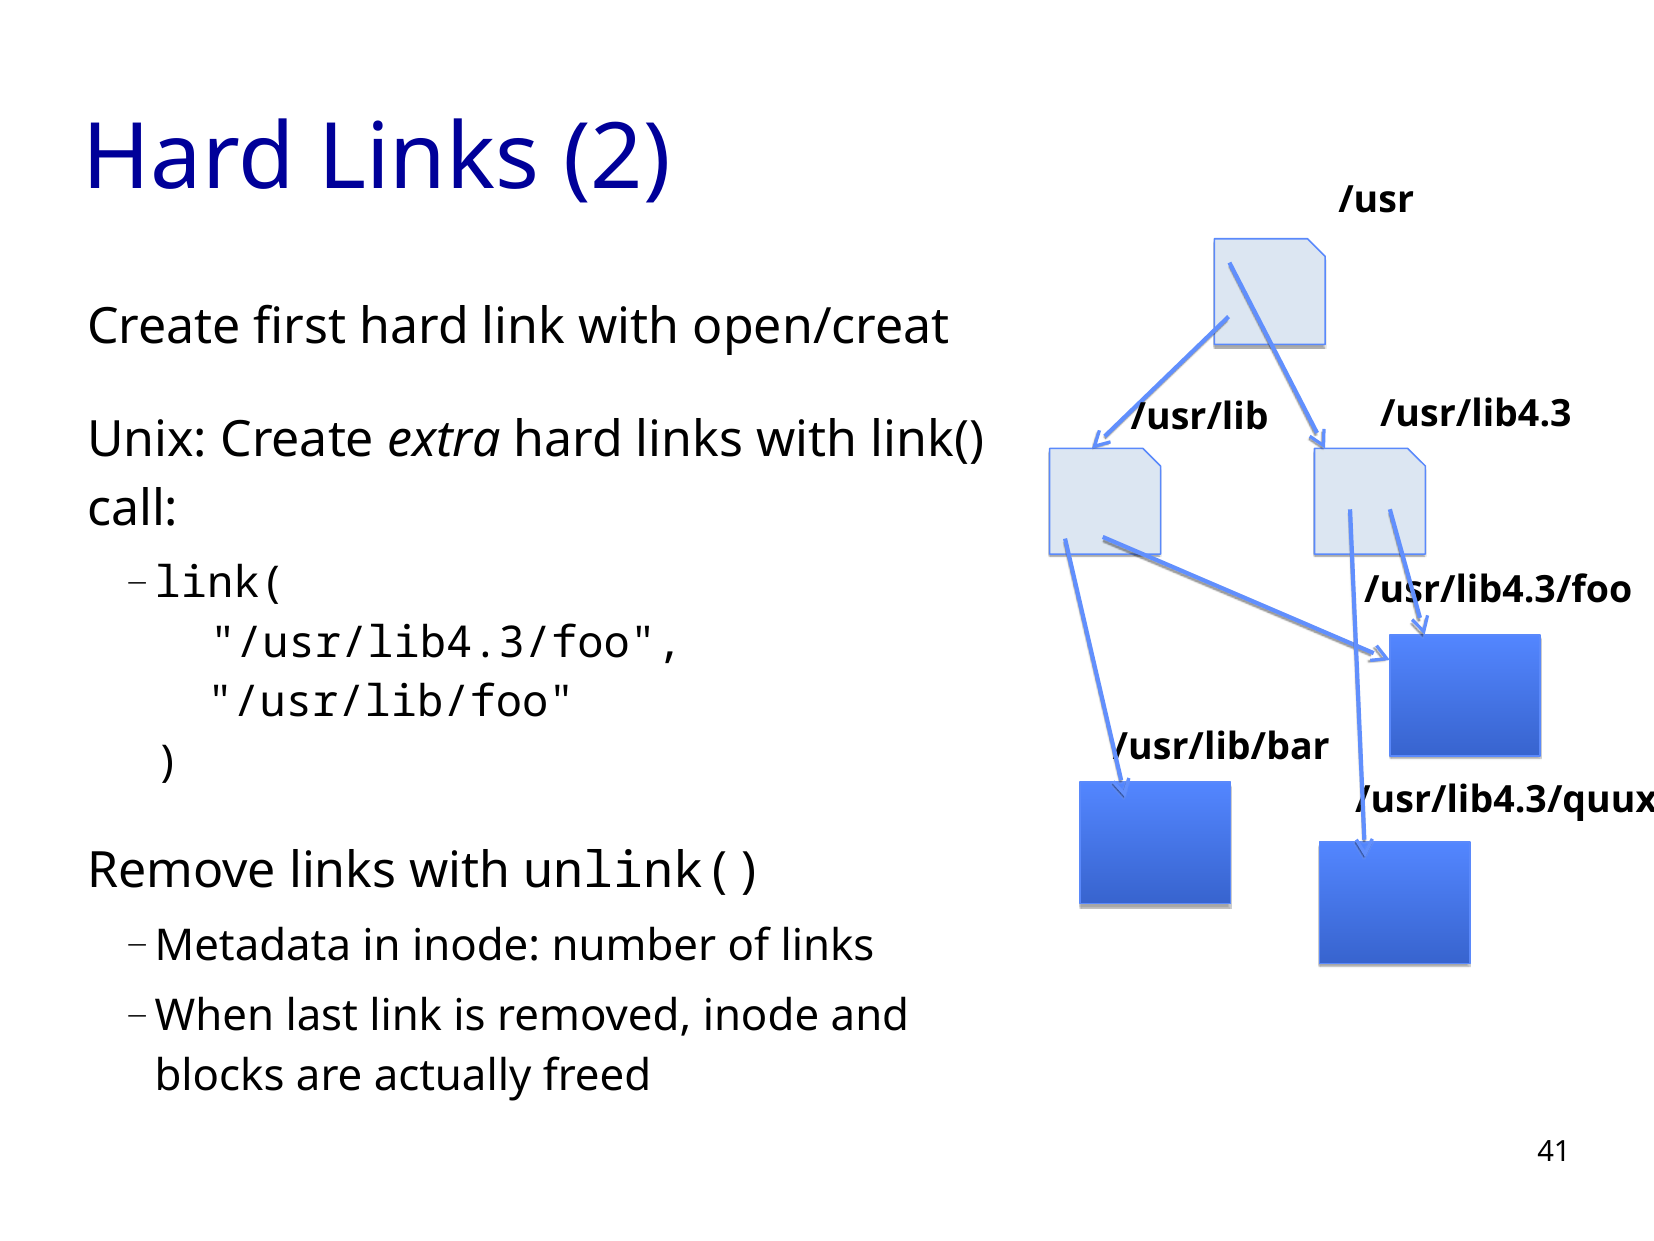

# Hard Links (2)
/usr
Create first hard link with open/creat
Unix: Create extra hard links with link() call:
link(
	"/usr/lib4.3/foo",
 "/usr/lib/foo"
)
Remove links with unlink()
Metadata in inode: number of links
When last link is removed, inode and blocks are actually freed
/usr/lib4.3
/usr/lib
/usr/lib4.3/foo
/usr/lib/bar
/usr/lib4.3/quux
41